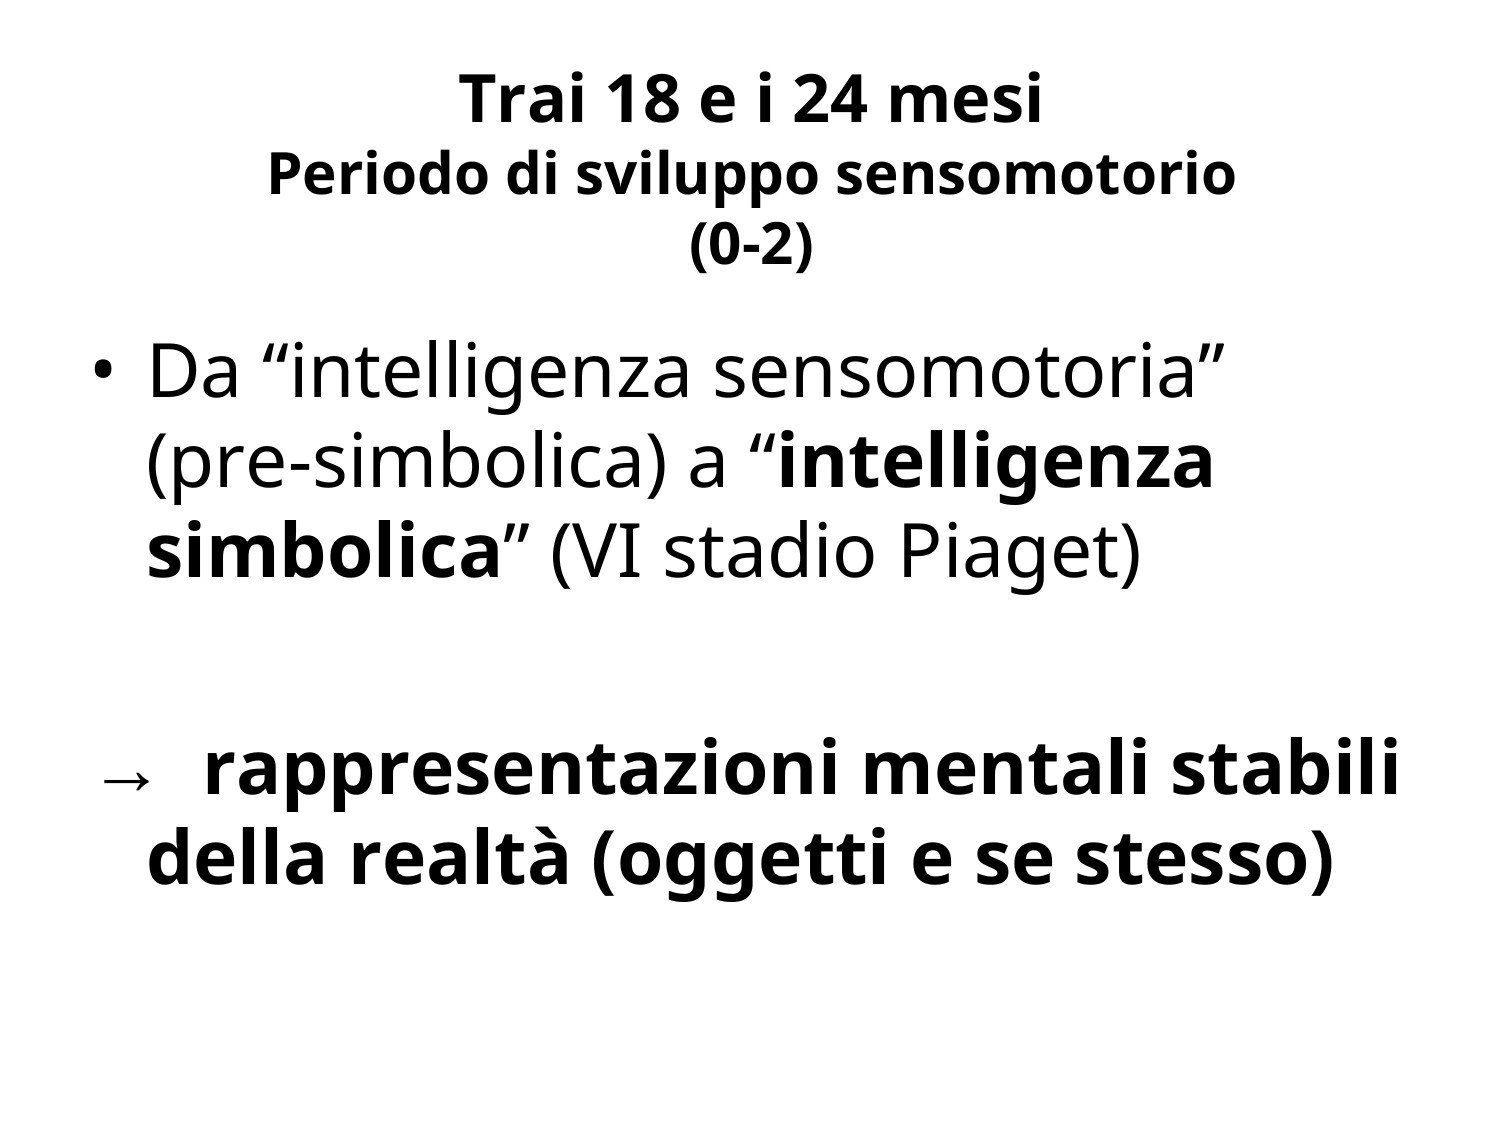

# Trai 18 e i 24 mesi Periodo di sviluppo sensomotorio (0-2)
Da “intelligenza sensomotoria” (pre-simbolica) a “intelligenza simbolica” (VI stadio Piaget)
→ rappresentazioni mentali stabili della realtà (oggetti e se stesso)